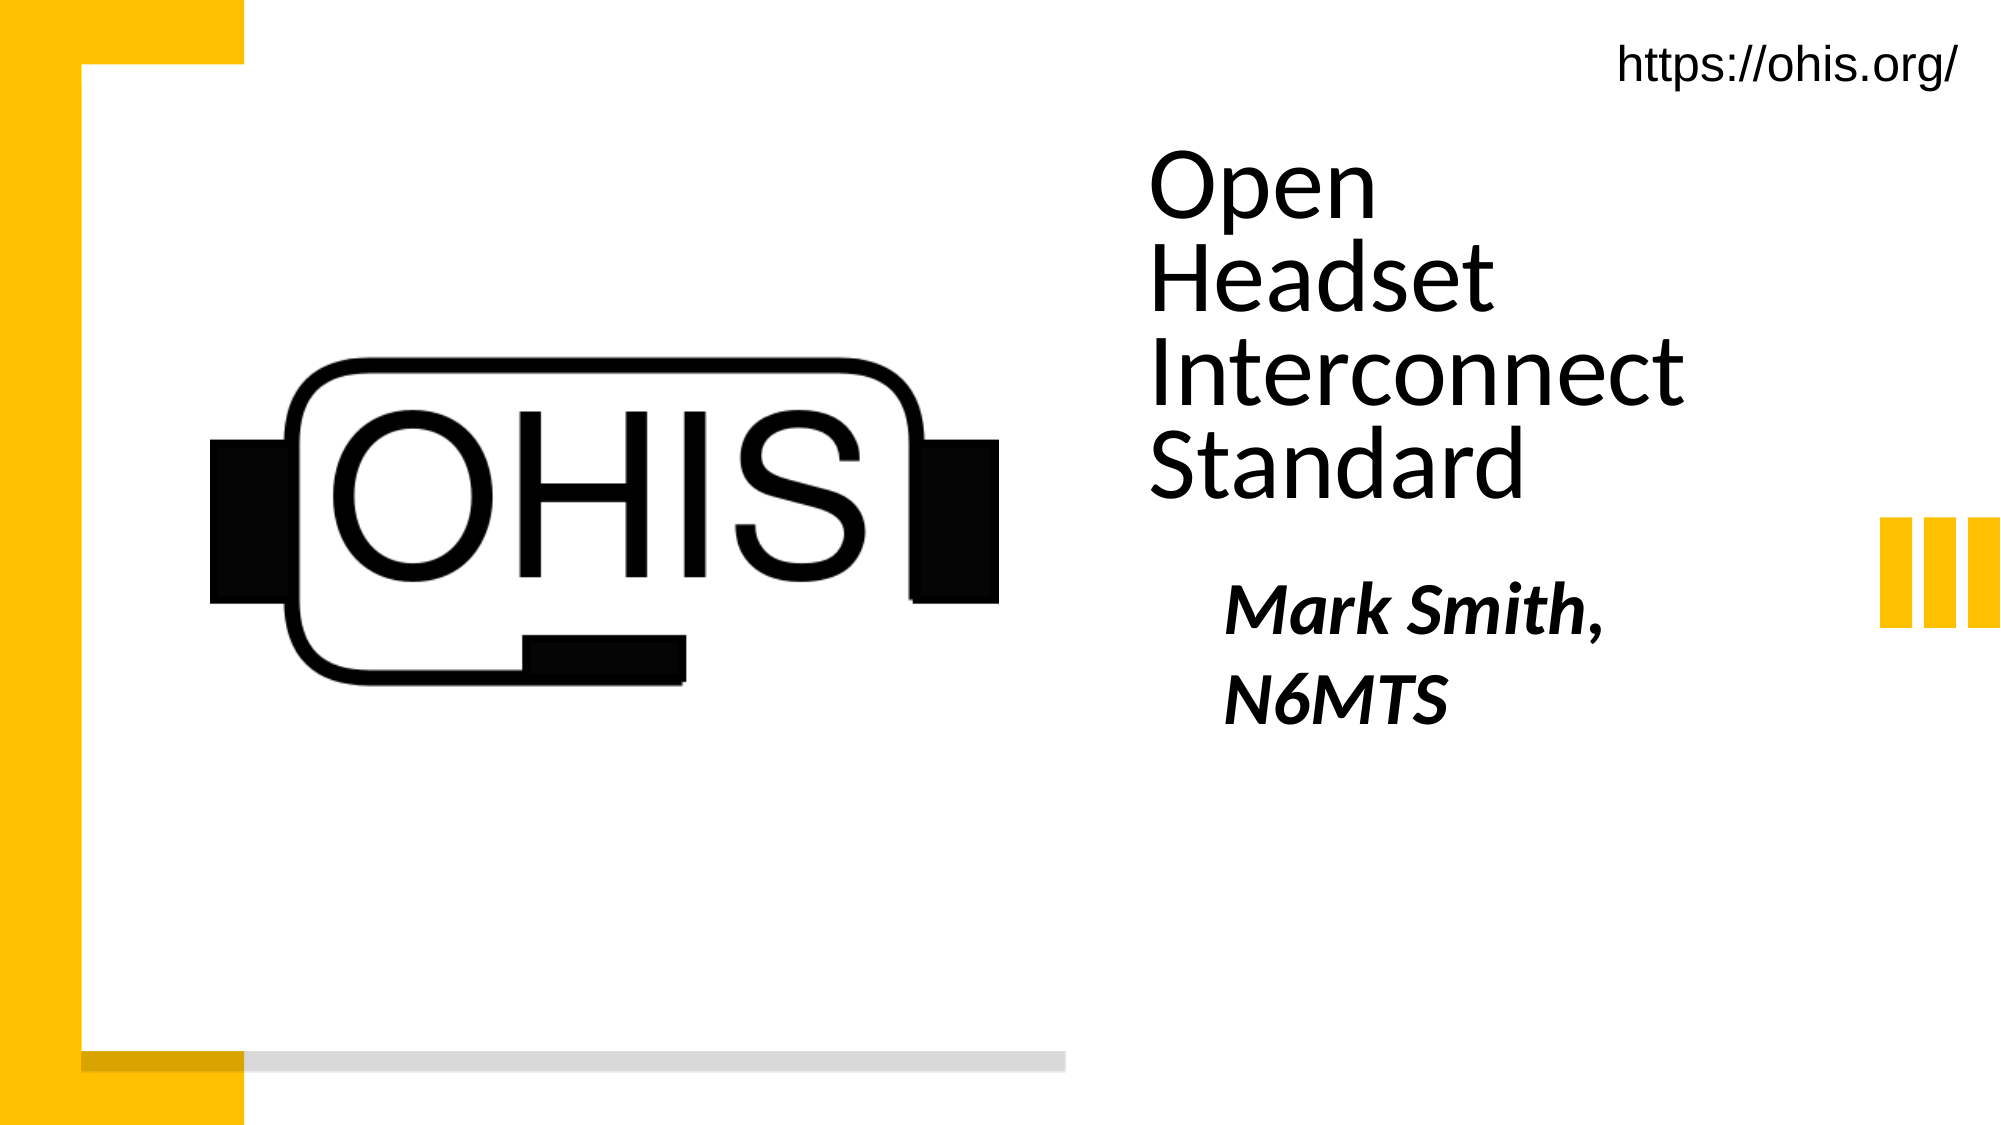

https://ohis.org/
Open Headset Interconnect Standard
Mark Smith, N6MTS